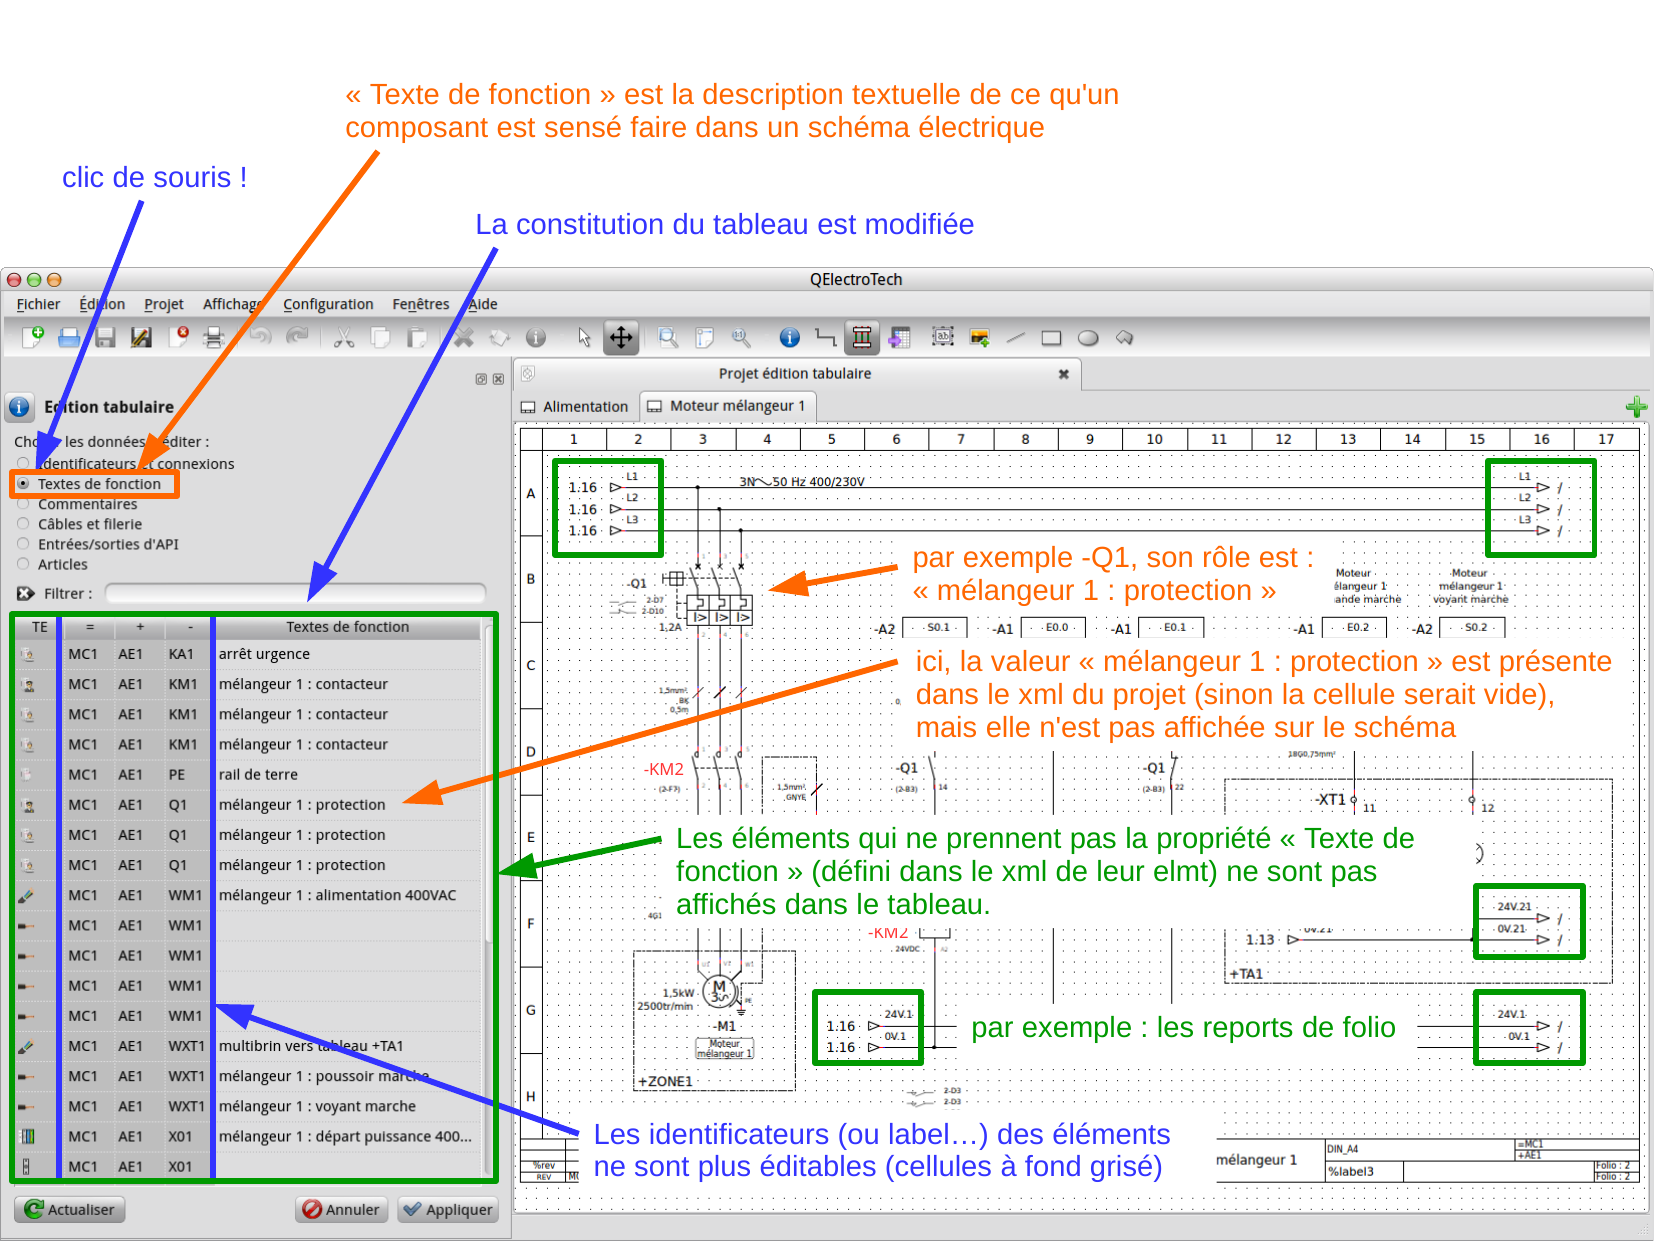

« Texte de fonction » est la description textuelle de ce qu'un composant est sensé faire dans un schéma électrique
clic de souris !
La constitution du tableau est modifiée
par exemple -Q1, son rôle est :
« mélangeur 1 : protection »
ici, la valeur « mélangeur 1 : protection » est présente dans le xml du projet (sinon la cellule serait vide), mais elle n'est pas affichée sur le schéma
-KM2
Les éléments qui ne prennent pas la propriété « Texte de fonction » (défini dans le xml de leur elmt) ne sont pas affichés dans le tableau.
33
34
-KM2
par exemple : les reports de folio
Les identificateurs (ou label…) des éléments ne sont plus éditables (cellules à fond grisé)